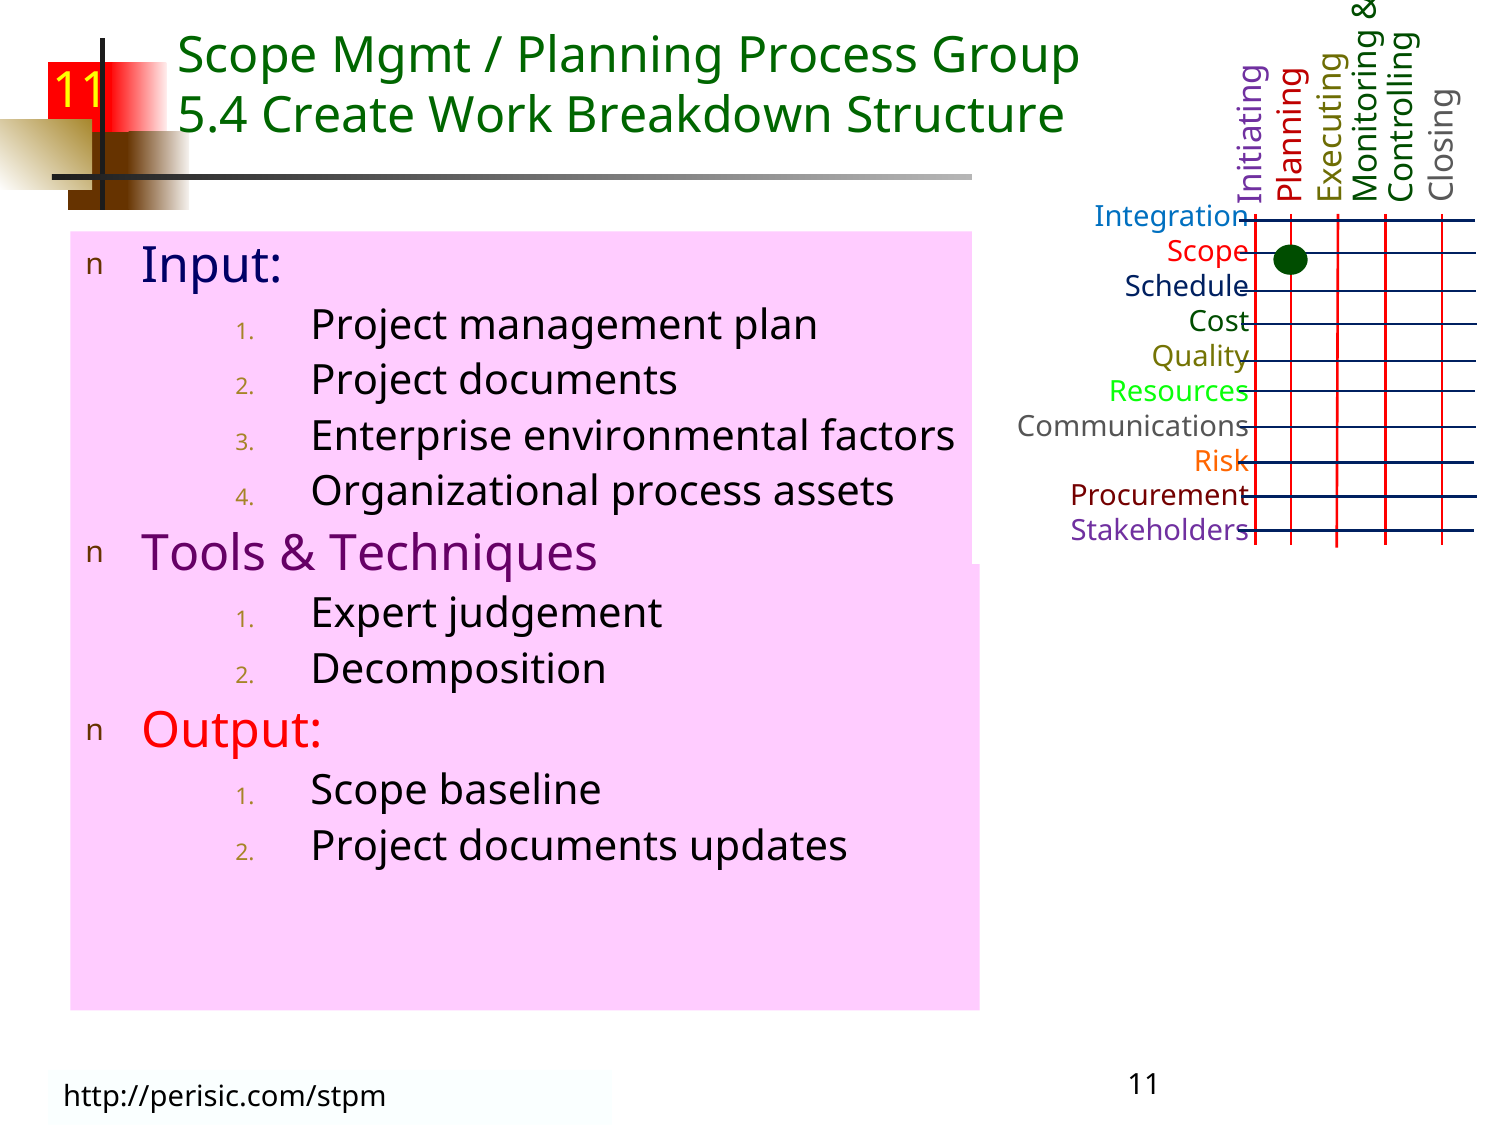

Scope Mgmt / Planning Process Group
5.4 Create Work Breakdown Structure
Initiating
Planning
Executing
Monitoring &
Controlling
Closing
Integration
Scope
Schedule
Cost
Quality
Resources
Communications
Risk
Procurement
Stakeholders
# Input:
Project management plan
Project documents
Enterprise environmental factors
Organizational process assets
Tools & Techniques
Expert judgement
Decomposition
Output:
Scope baseline
Project documents updates
10
http://perisic.com/stpm